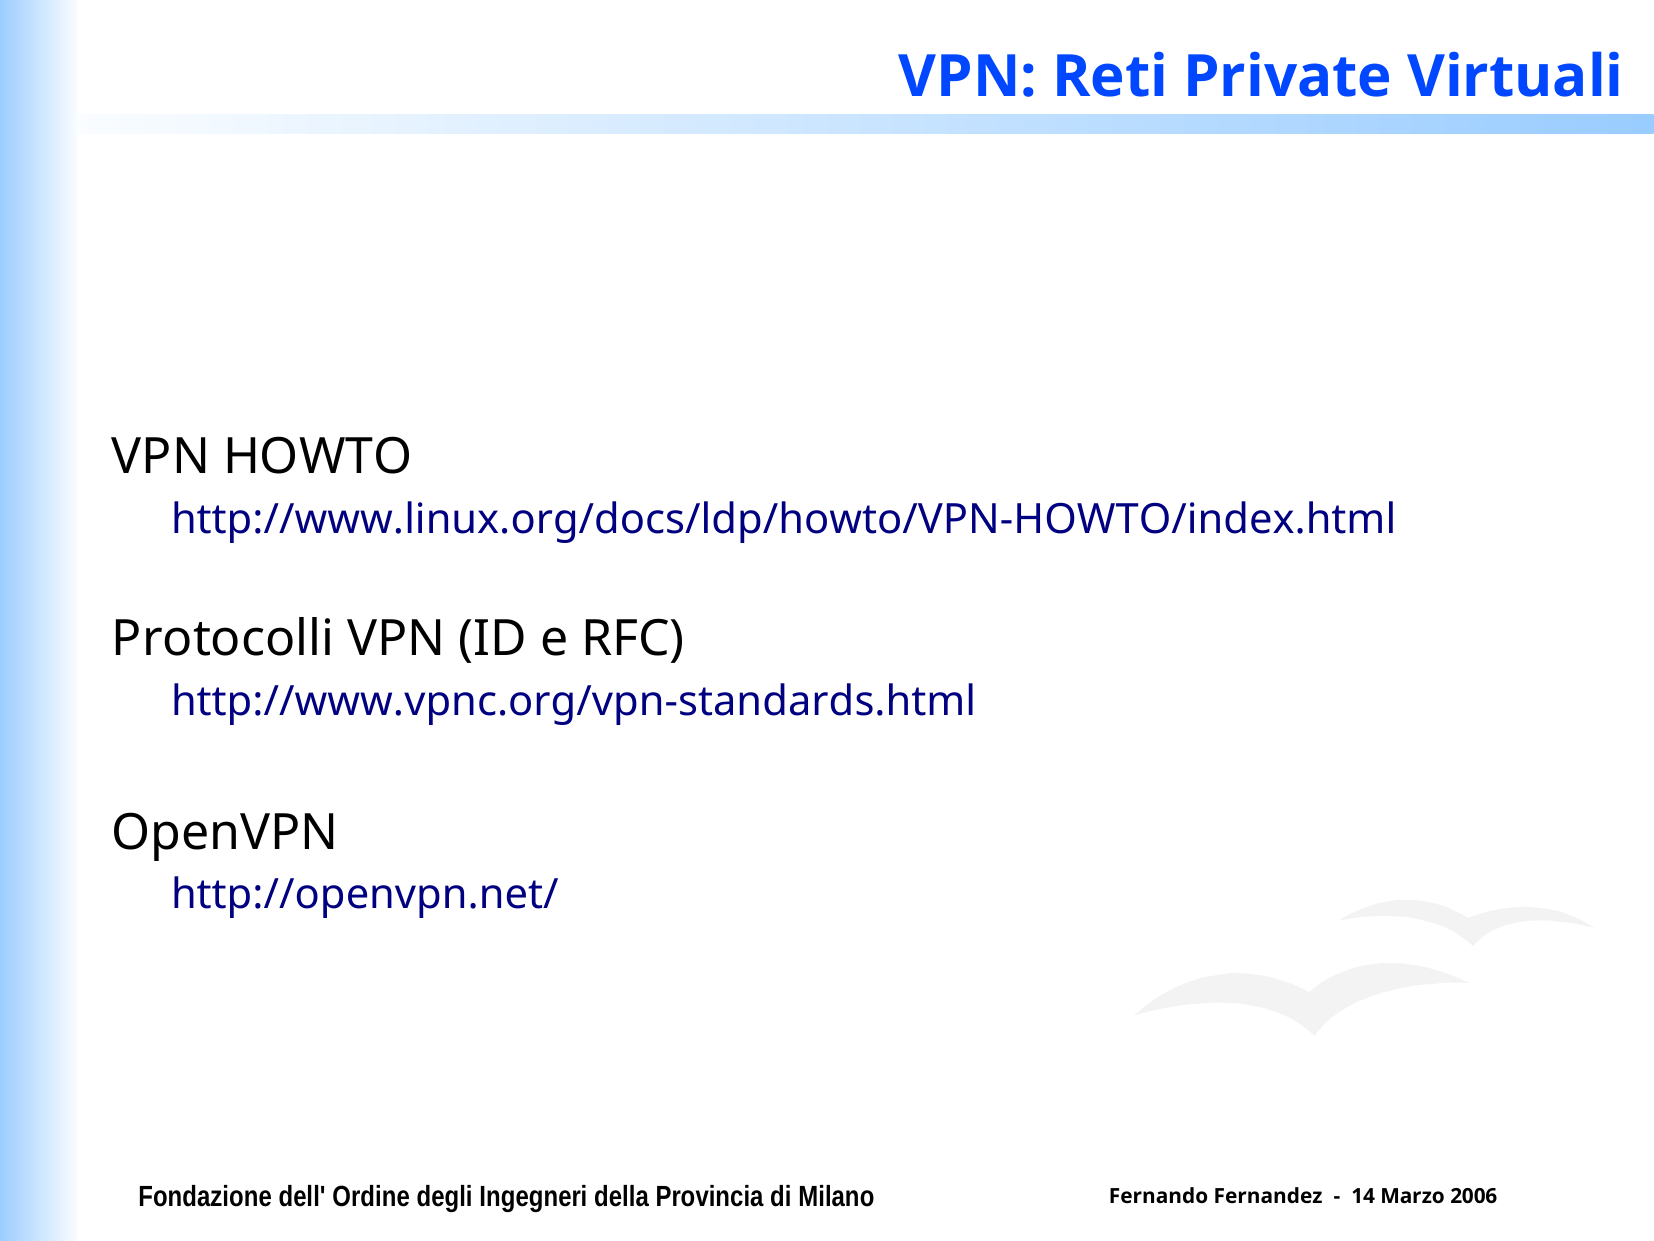

# VPN: Reti Private Virtuali
VPN HOWTO
http://www.linux.org/docs/ldp/howto/VPN-HOWTO/index.html
Protocolli VPN (ID e RFC)
http://www.vpnc.org/vpn-standards.html
OpenVPN
http://openvpn.net/